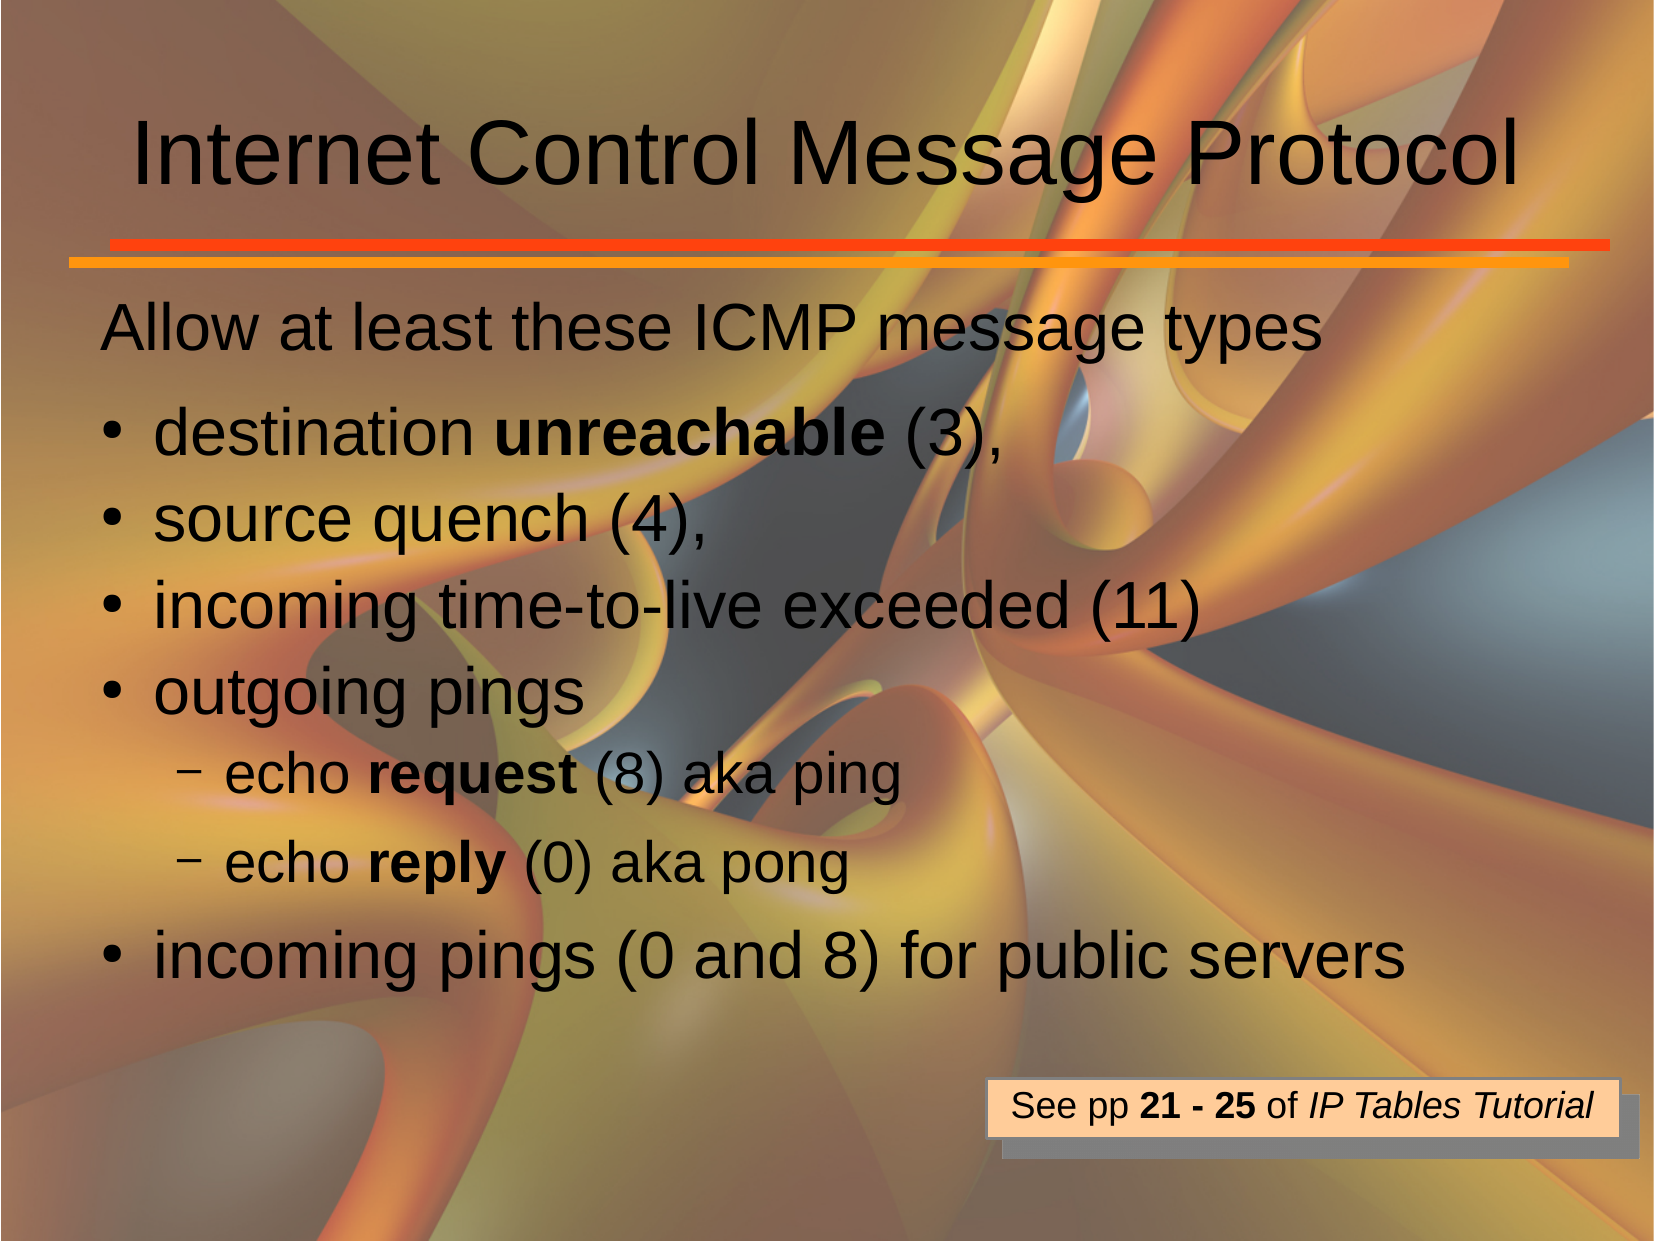

# Internet Control Message Protocol
Allow at least these ICMP message types
destination unreachable (3),
source quench (4),
incoming time-to-live exceeded (11)
outgoing pings
echo request (8) aka ping
echo reply (0) aka pong
incoming pings (0 and 8) for public servers
 See pp 21 - 25 of IP Tables Tutorial